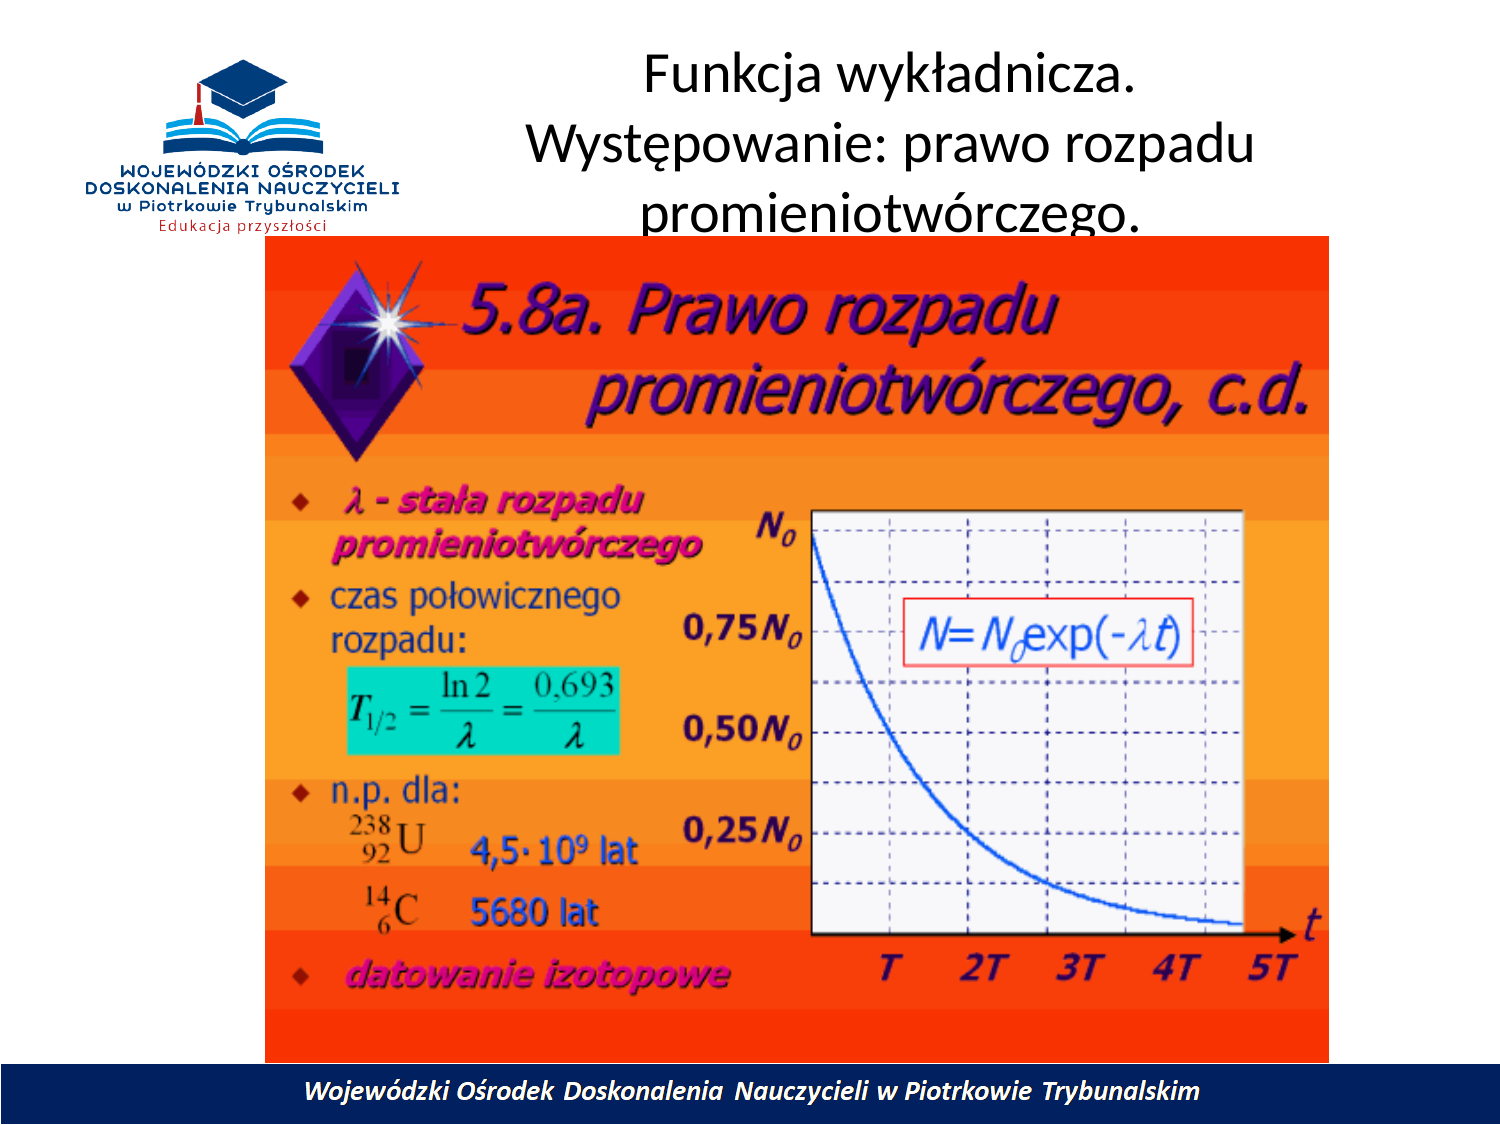

# Funkcja wykładnicza. Występowanie: prawo rozpadu promieniotwórczego.